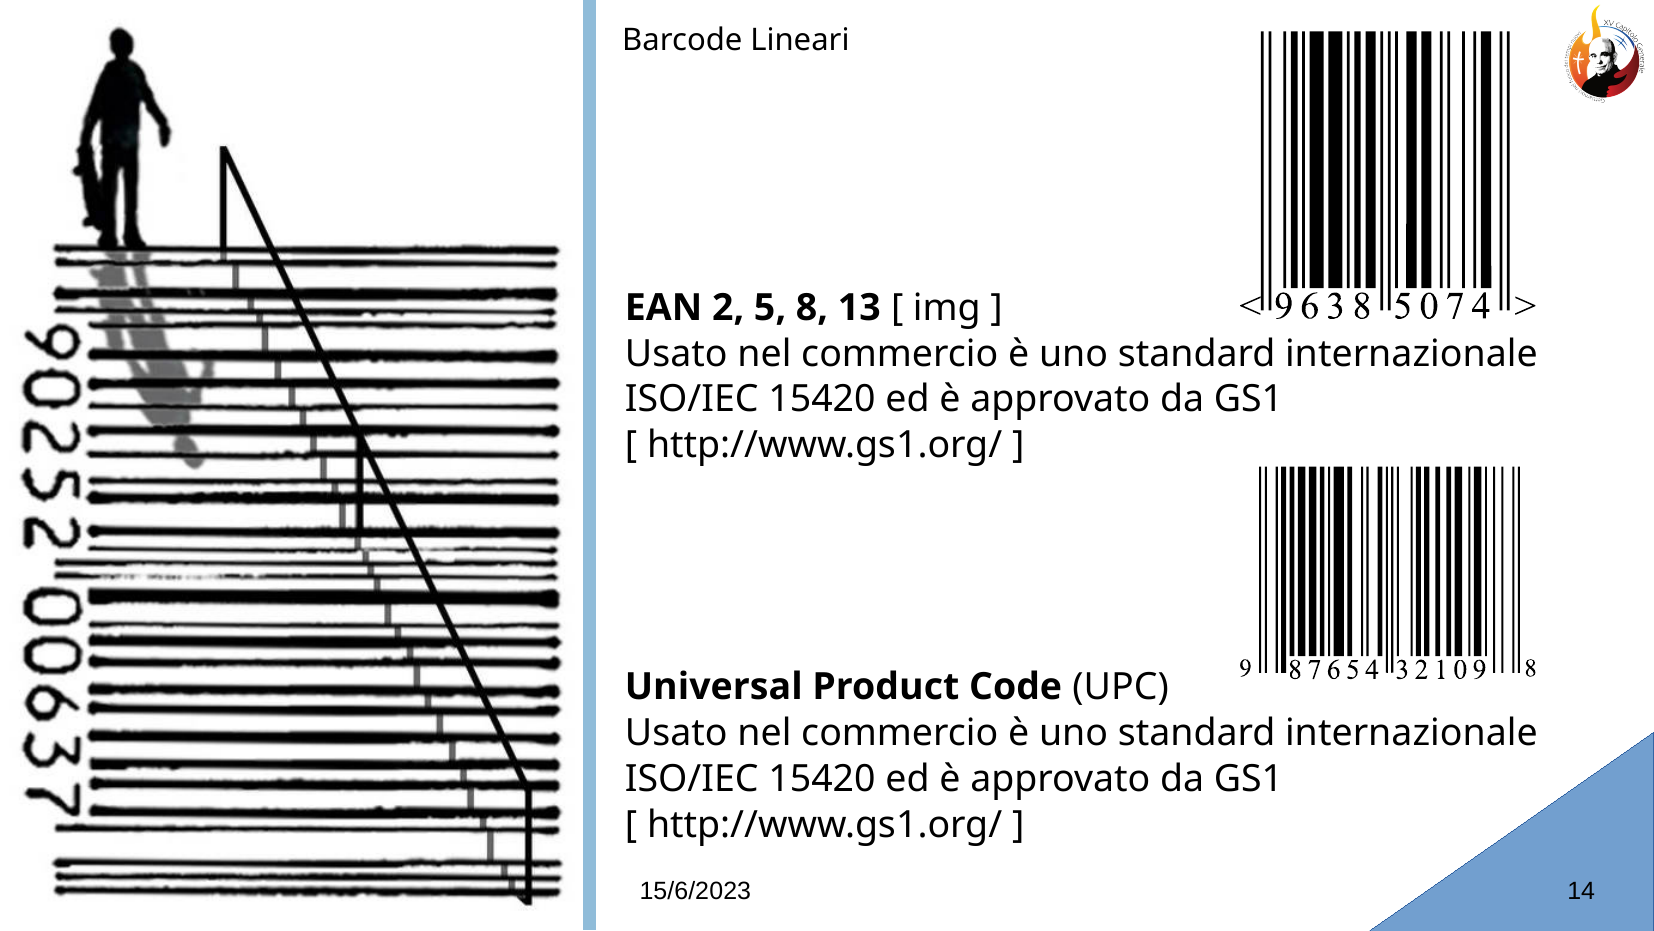

Barcode Lineari
# EAN 2, 5, 8, 13 [ img ] Usato nel commercio è uno standard internazionale ISO/IEC 15420 ed è approvato da GS1 [ http://www.gs1.org/ ]
Universal Product Code (UPC)
Usato nel commercio è uno standard internazionale ISO/IEC 15420 ed è approvato da GS1
[ http://www.gs1.org/ ]